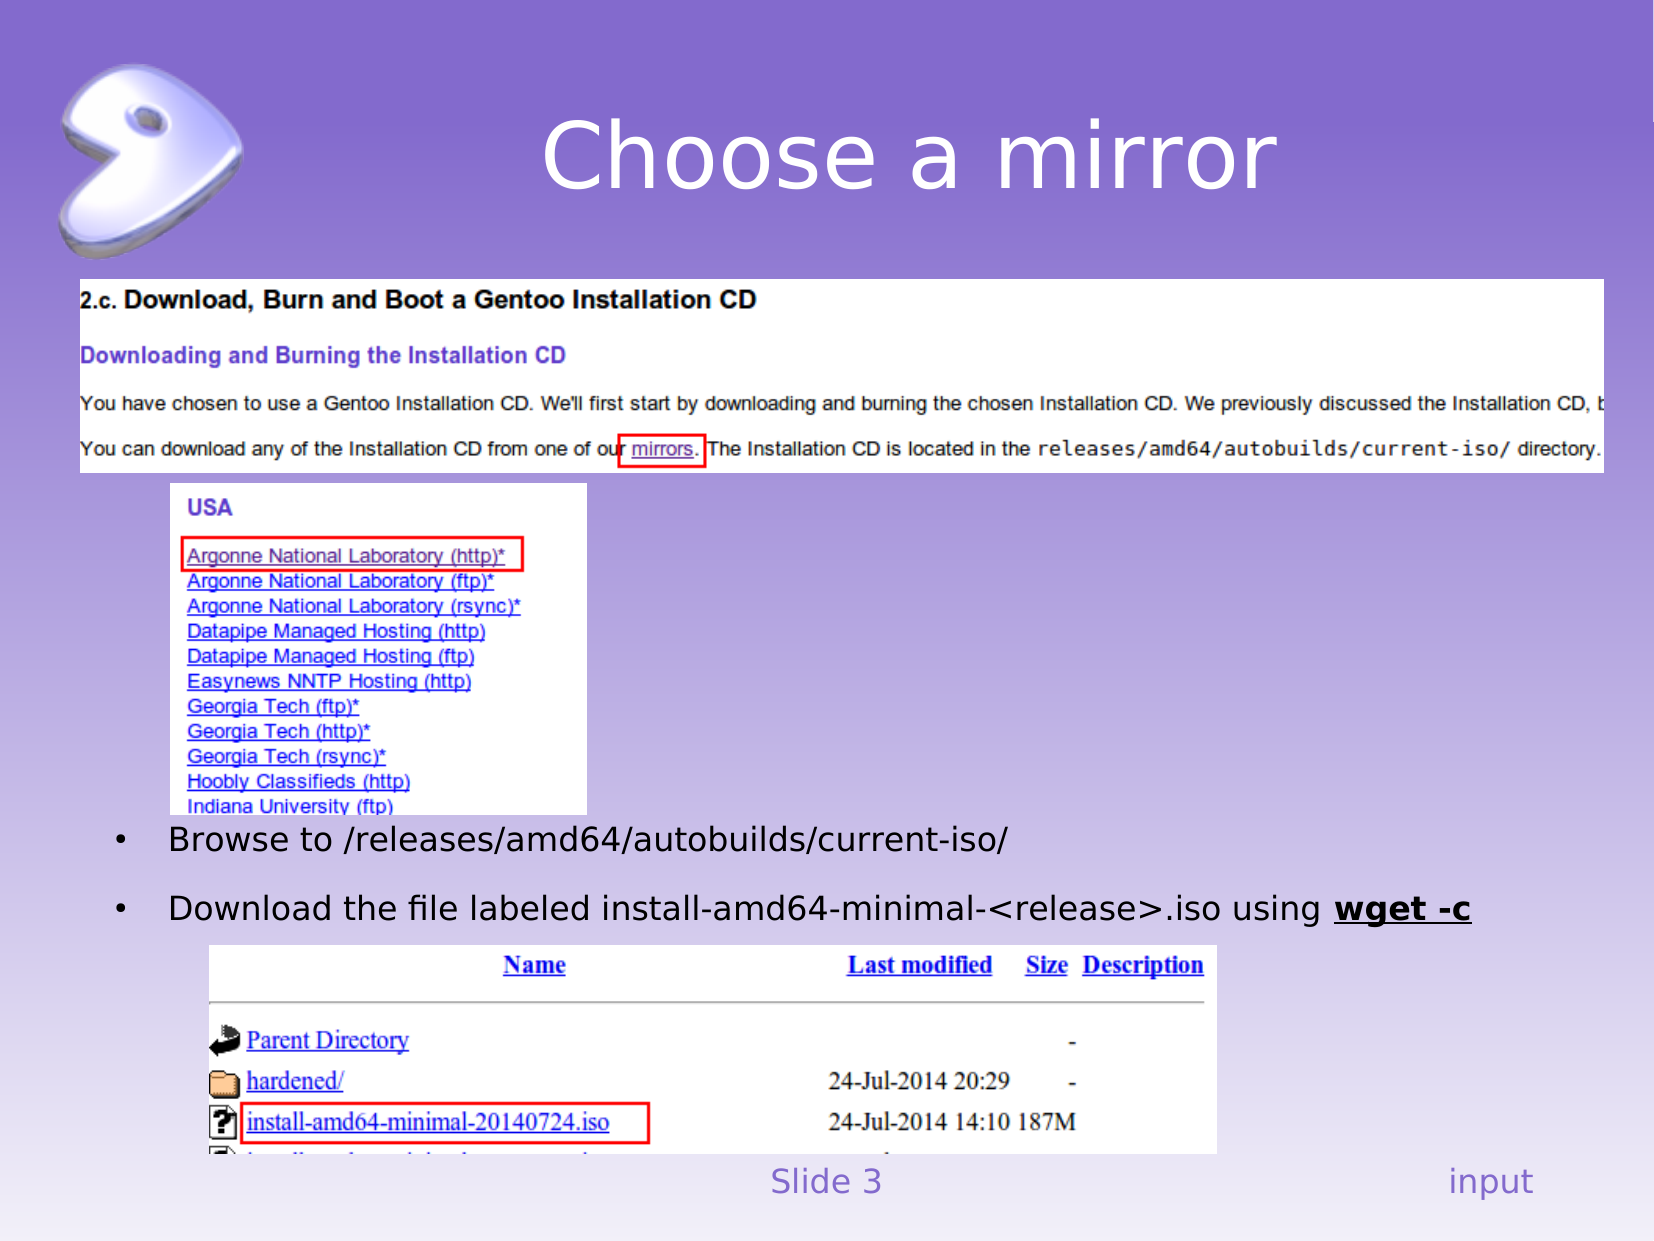

# Choose a mirror
Browse to /releases/amd64/autobuilds/current-iso/
Download the file labeled install-amd64-minimal-<release>.iso using wget -c